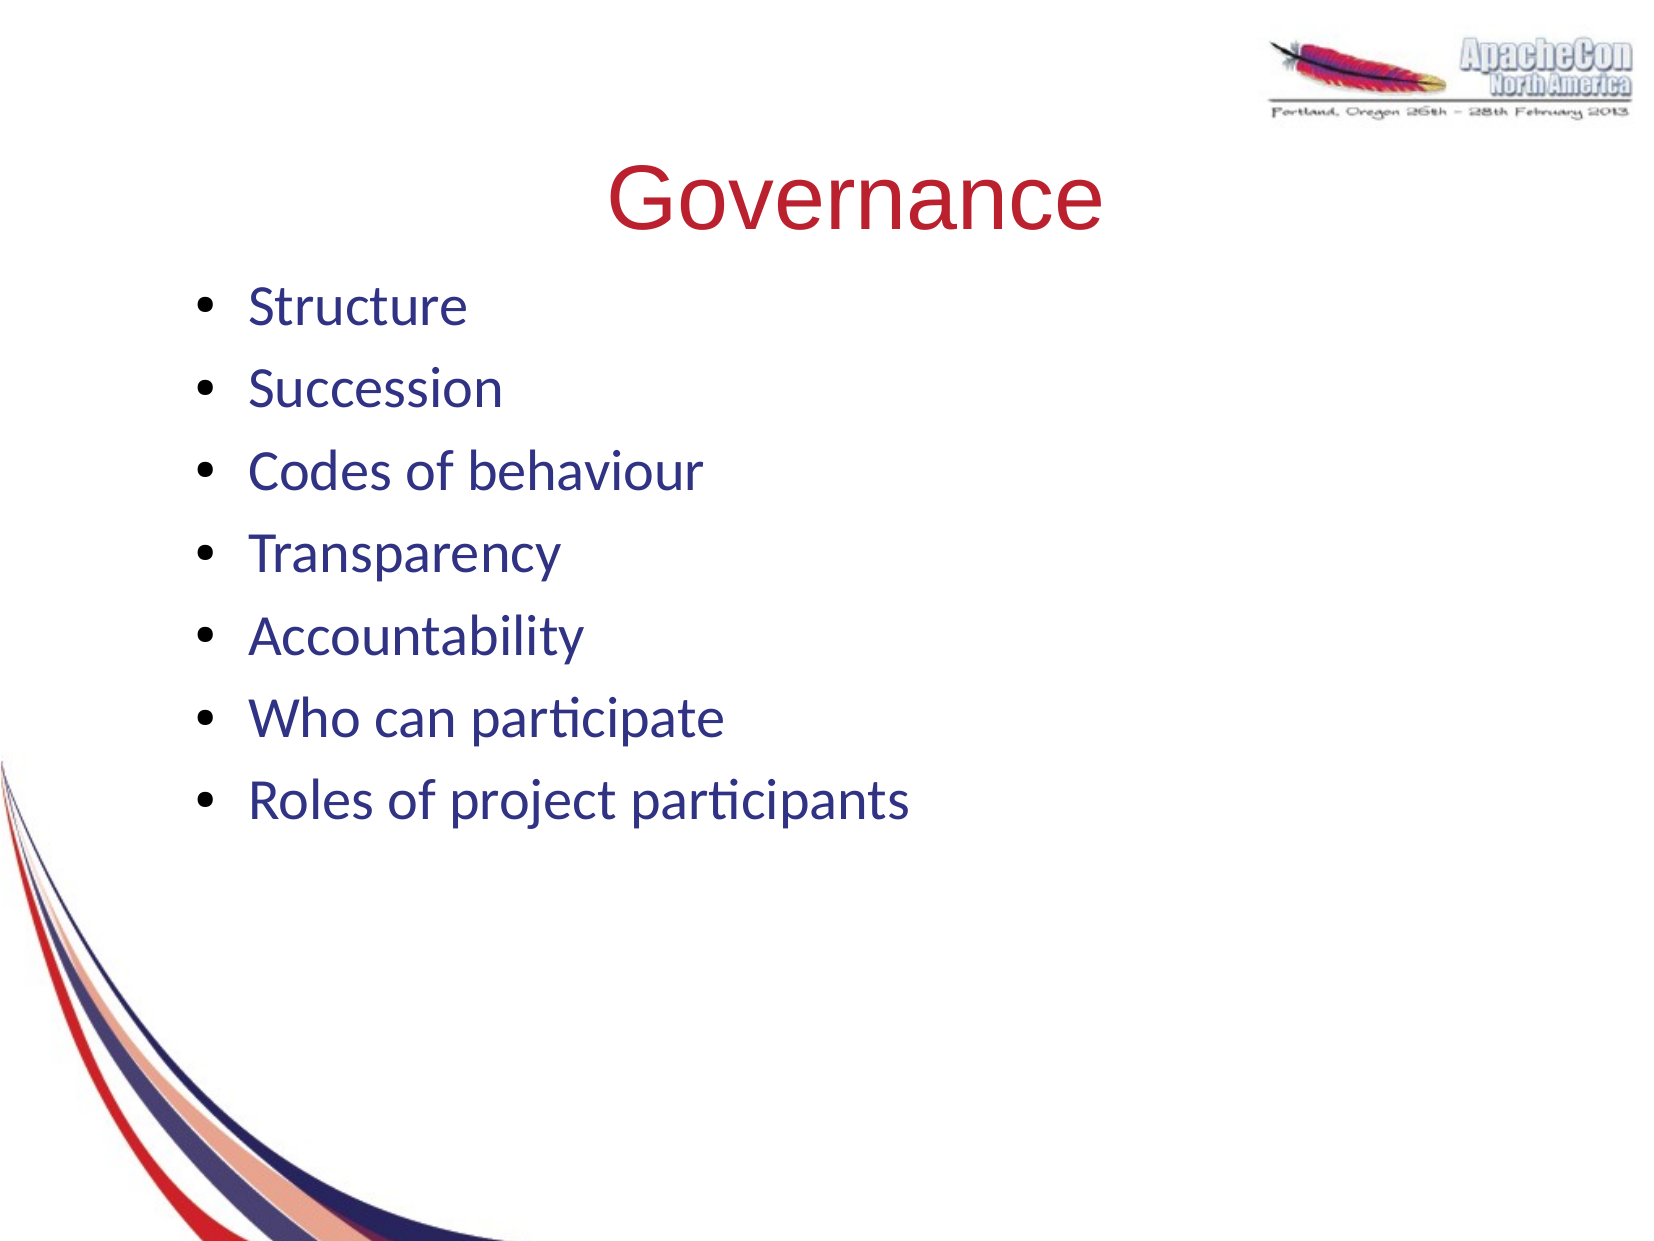

# Governance
Structure
Succession
Codes of behaviour
Transparency
Accountability
Who can participate
Roles of project participants